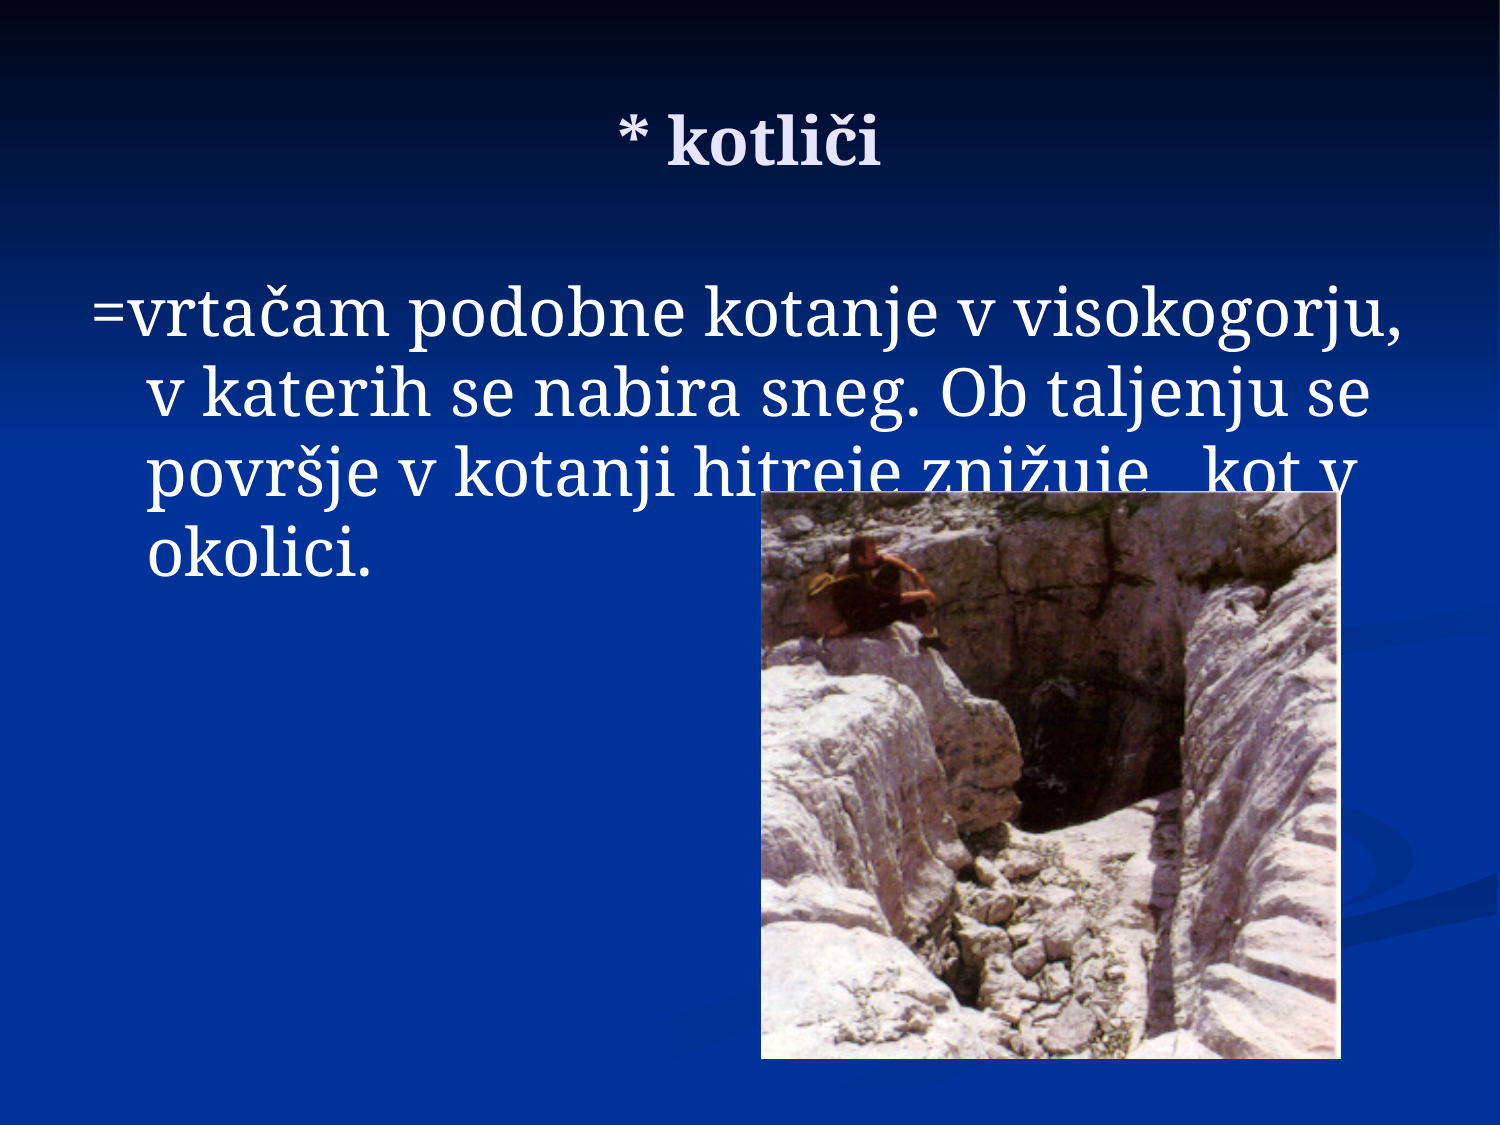

# * kotliči
=vrtačam podobne kotanje v visokogorju, v katerih se nabira sneg. Ob taljenju se površje v kotanji hitreje znižuje   kot v okolici.